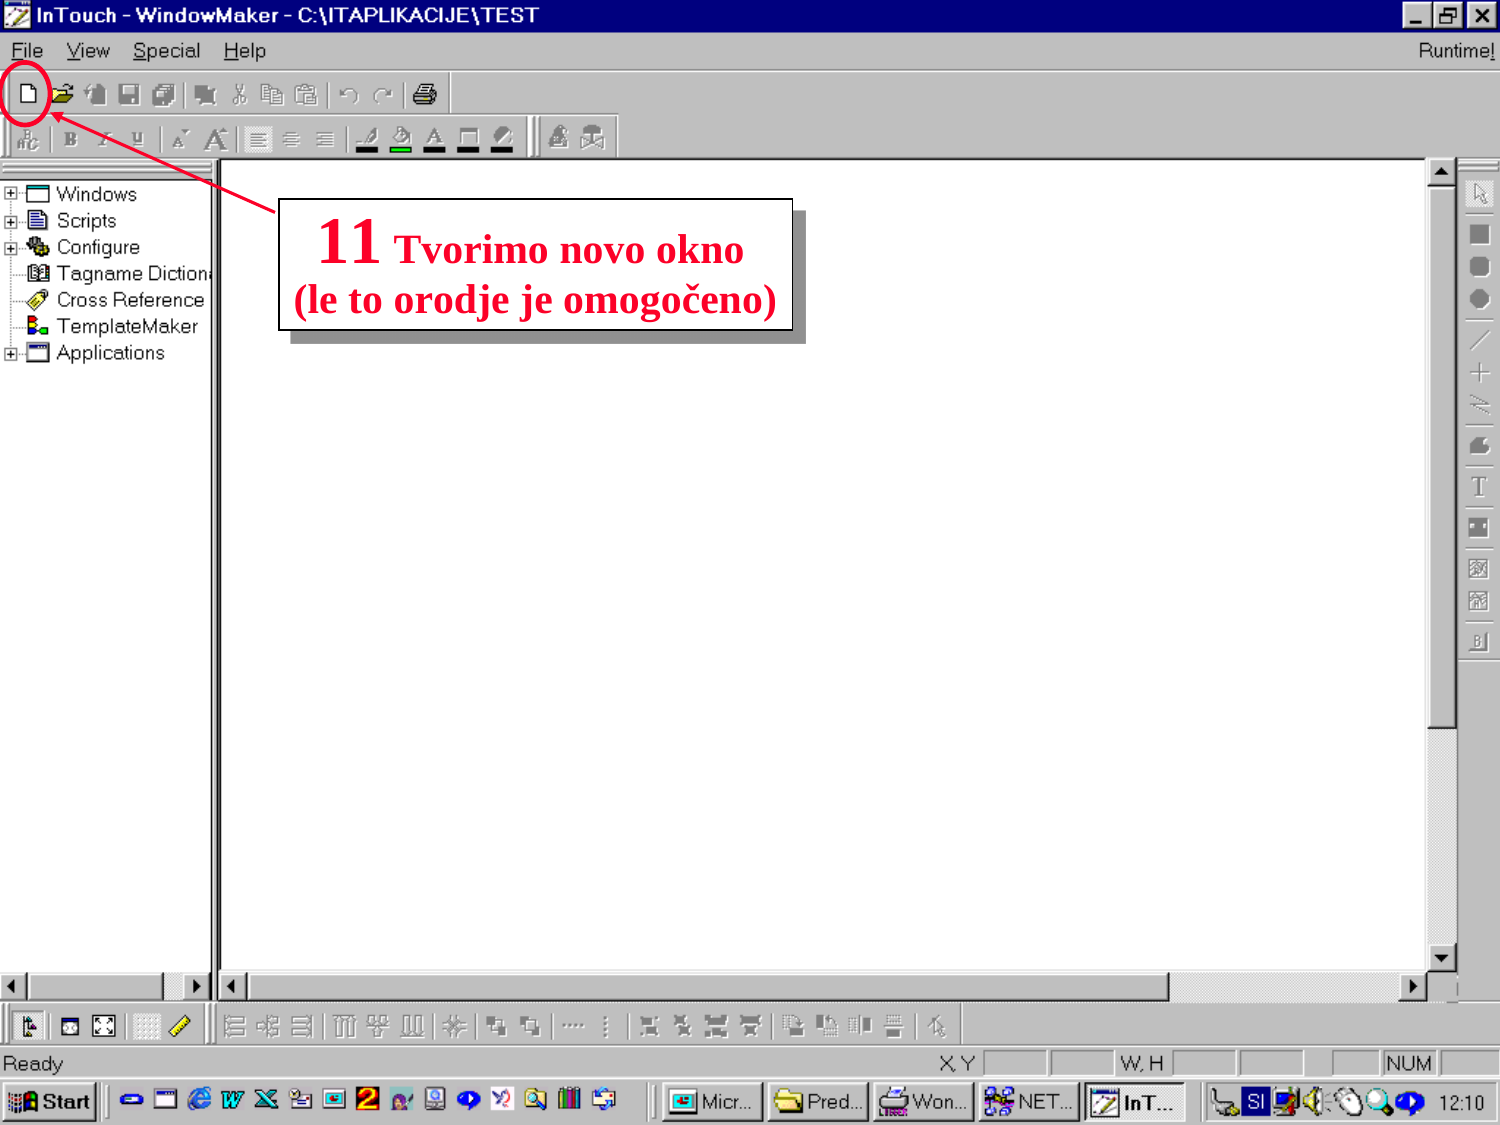

1 Orodje za kreiranje nove aplikacije
# Kreiranje nove aplikacije
11 Tvorimo novo okno
(le to orodje je omogočeno)
Z upraviteljem aplikacije lahko:
Ustvarimo novo aplikacijo
Poiščemo in odpremo ali poženemo delovanje v realnem času obstoječe aplikacije
10 Startamo razvojno orodje
Window Maker
6 Ime aplikacije -Ikone
3
4 Poiščemo mapo
5 Vpišemo ime mape za našo aplikacijo
7 Opis aplikacije
8
2
RVP2
Orodja - Razvojno okolje (Window Maker)
6